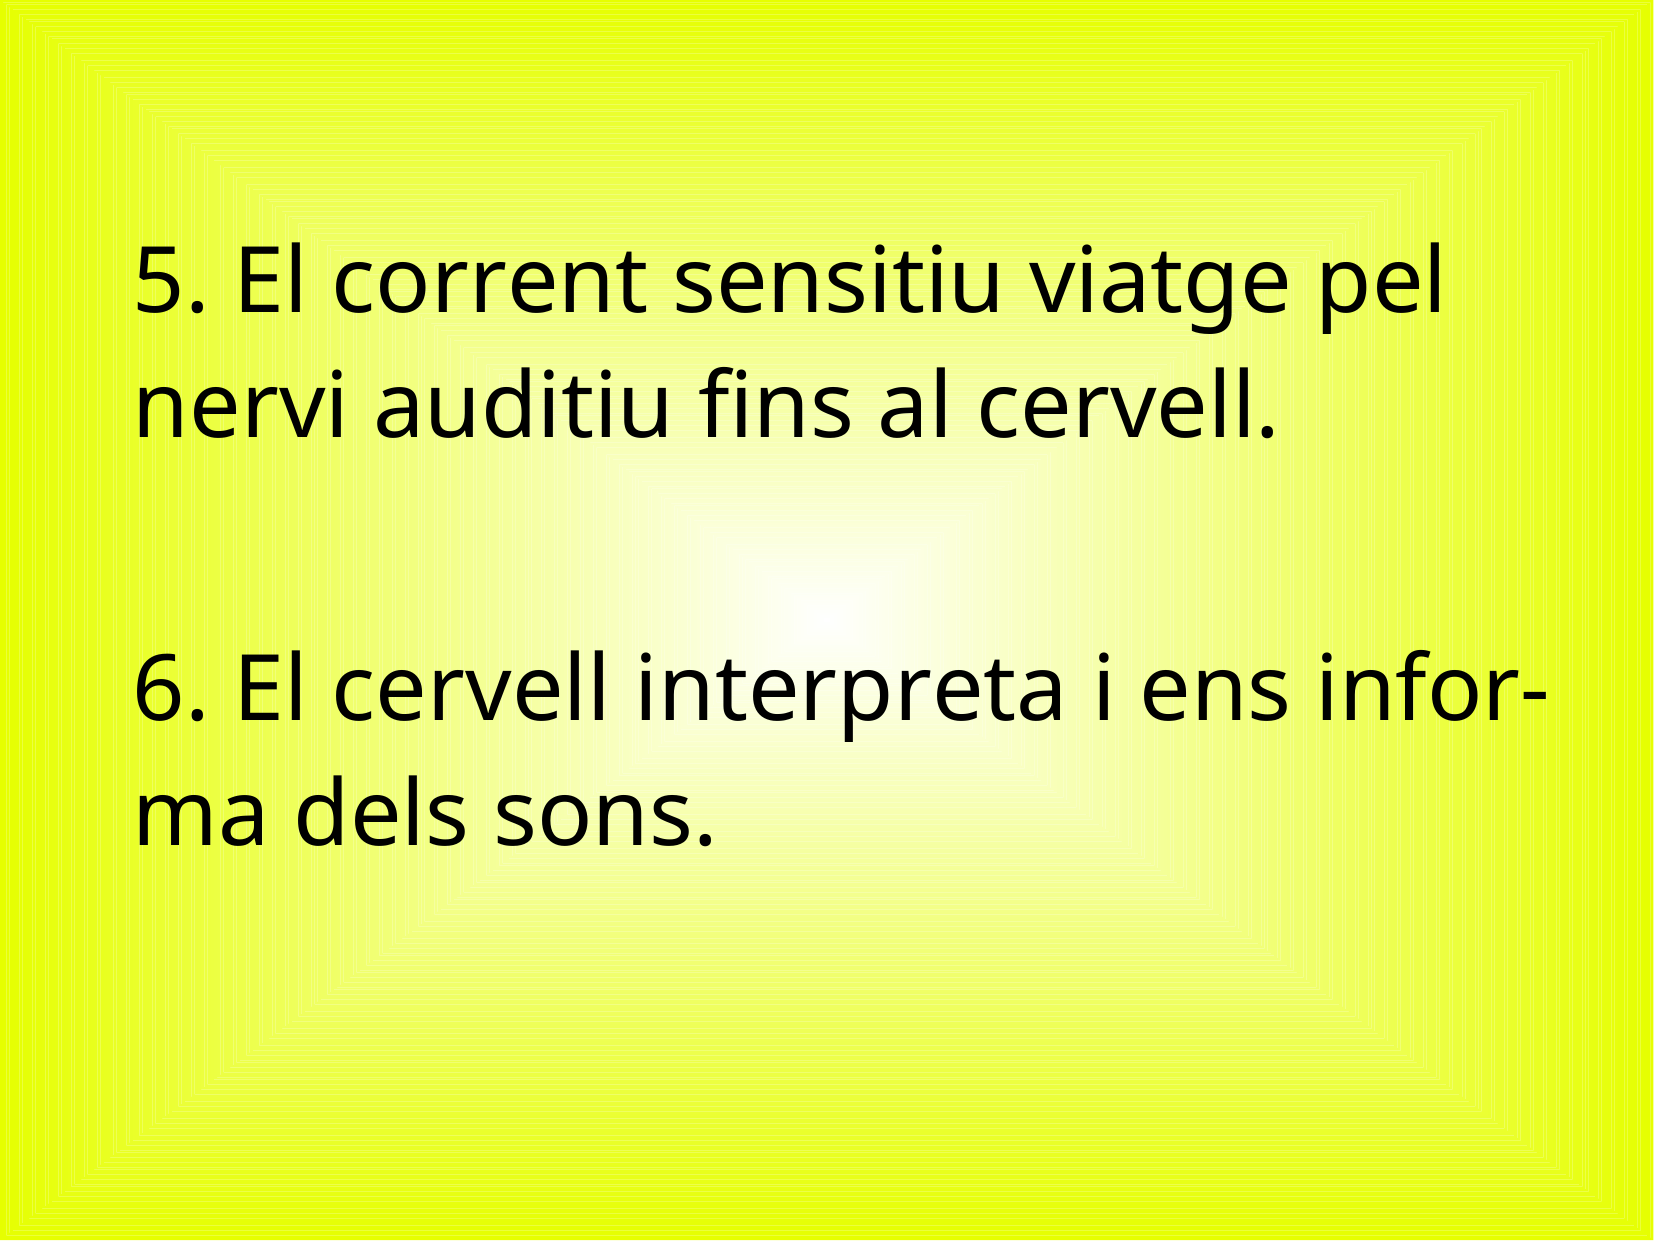

5. El corrent sensitiu viatge pel
nervi auditiu fins al cervell.
6. El cervell interpreta i ens infor-
ma dels sons.